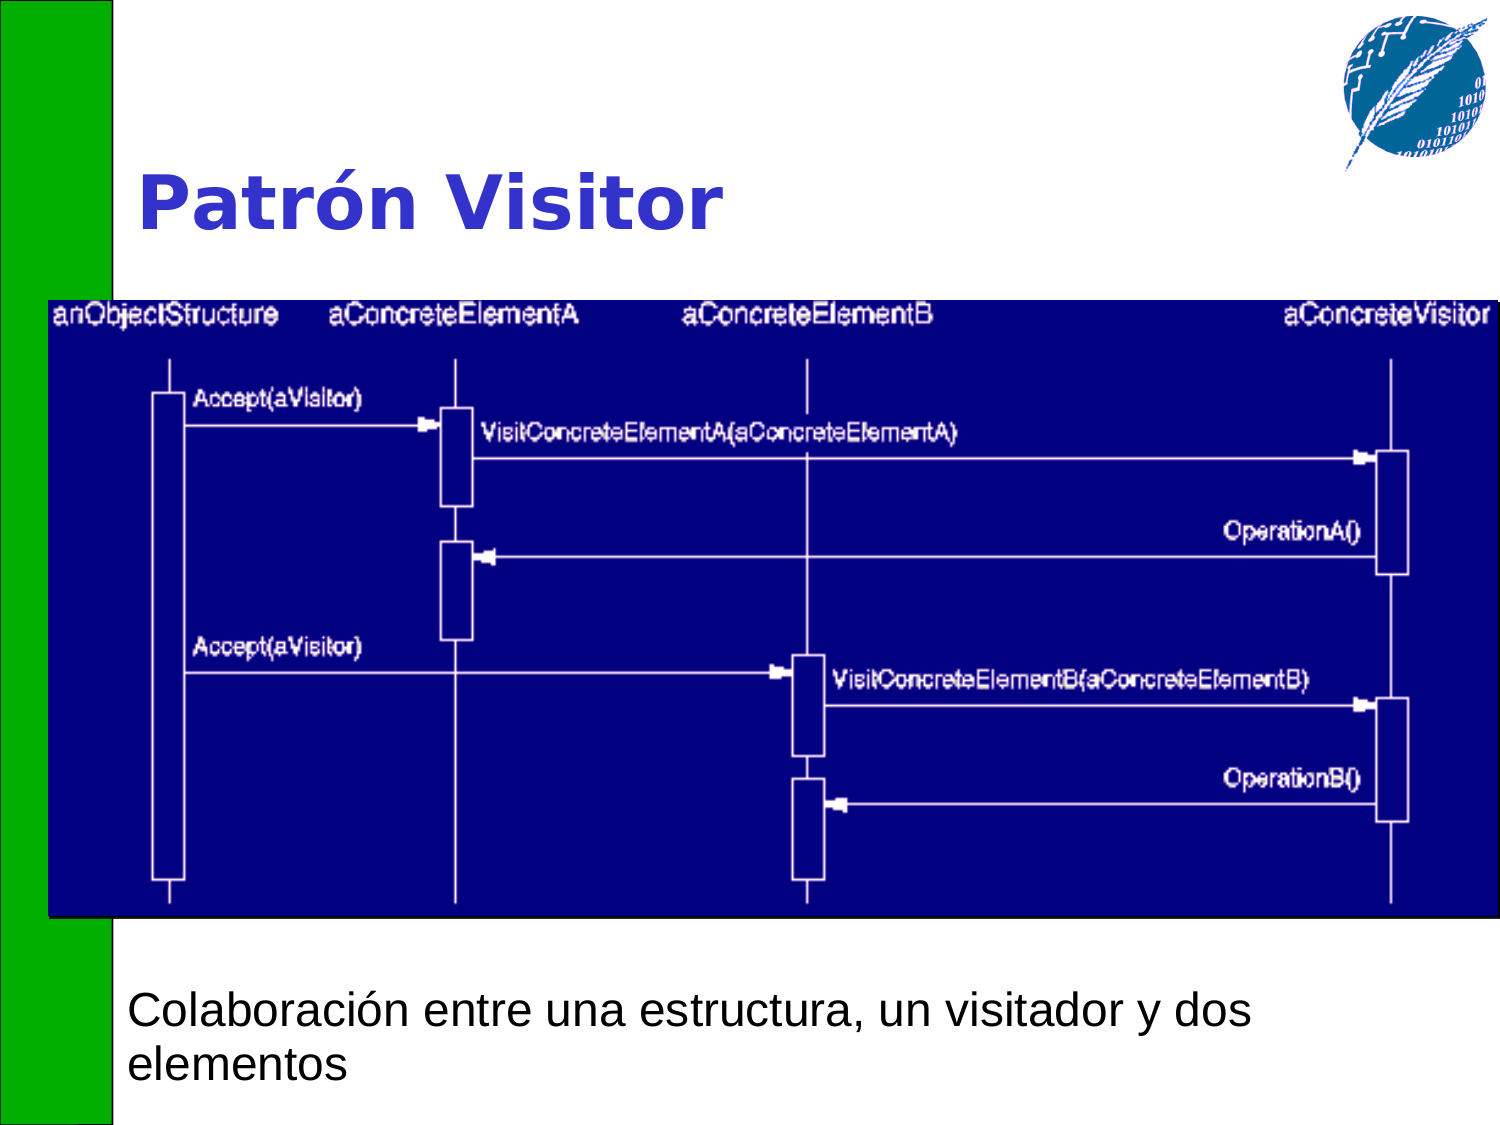

# Patrón Visitor
Colaboración entre una estructura, un visitador y dos elementos